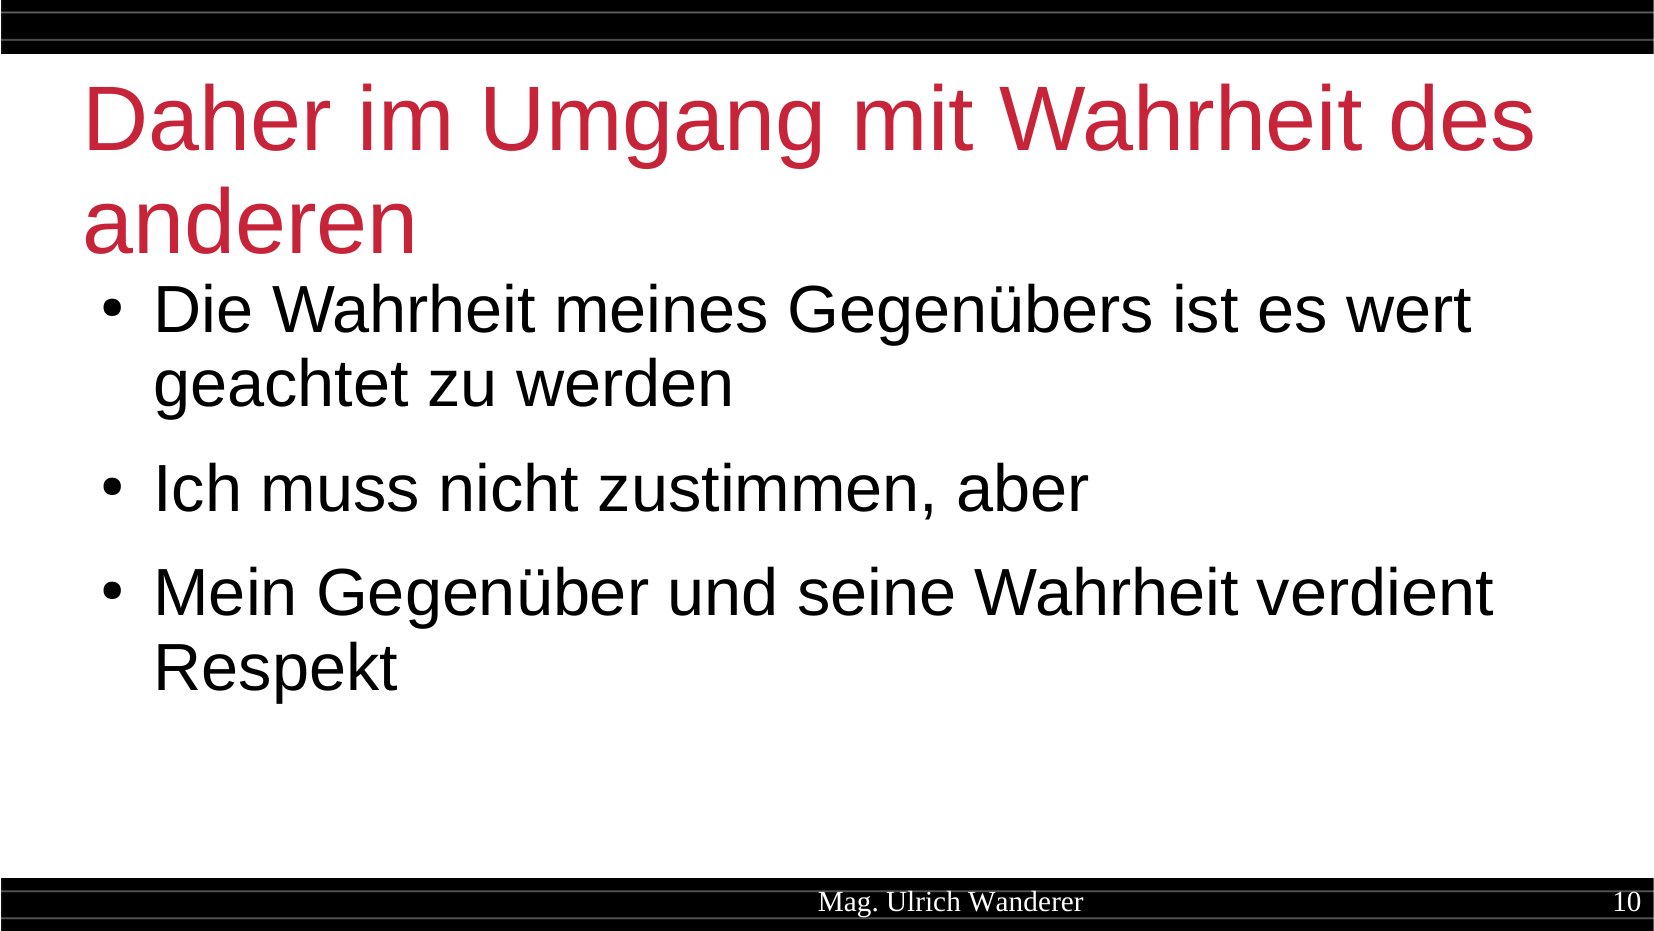

# Daher im Umgang mit Wahrheit des anderen
Die Wahrheit meines Gegenübers ist es wert geachtet zu werden
Ich muss nicht zustimmen, aber
Mein Gegenüber und seine Wahrheit verdient Respekt